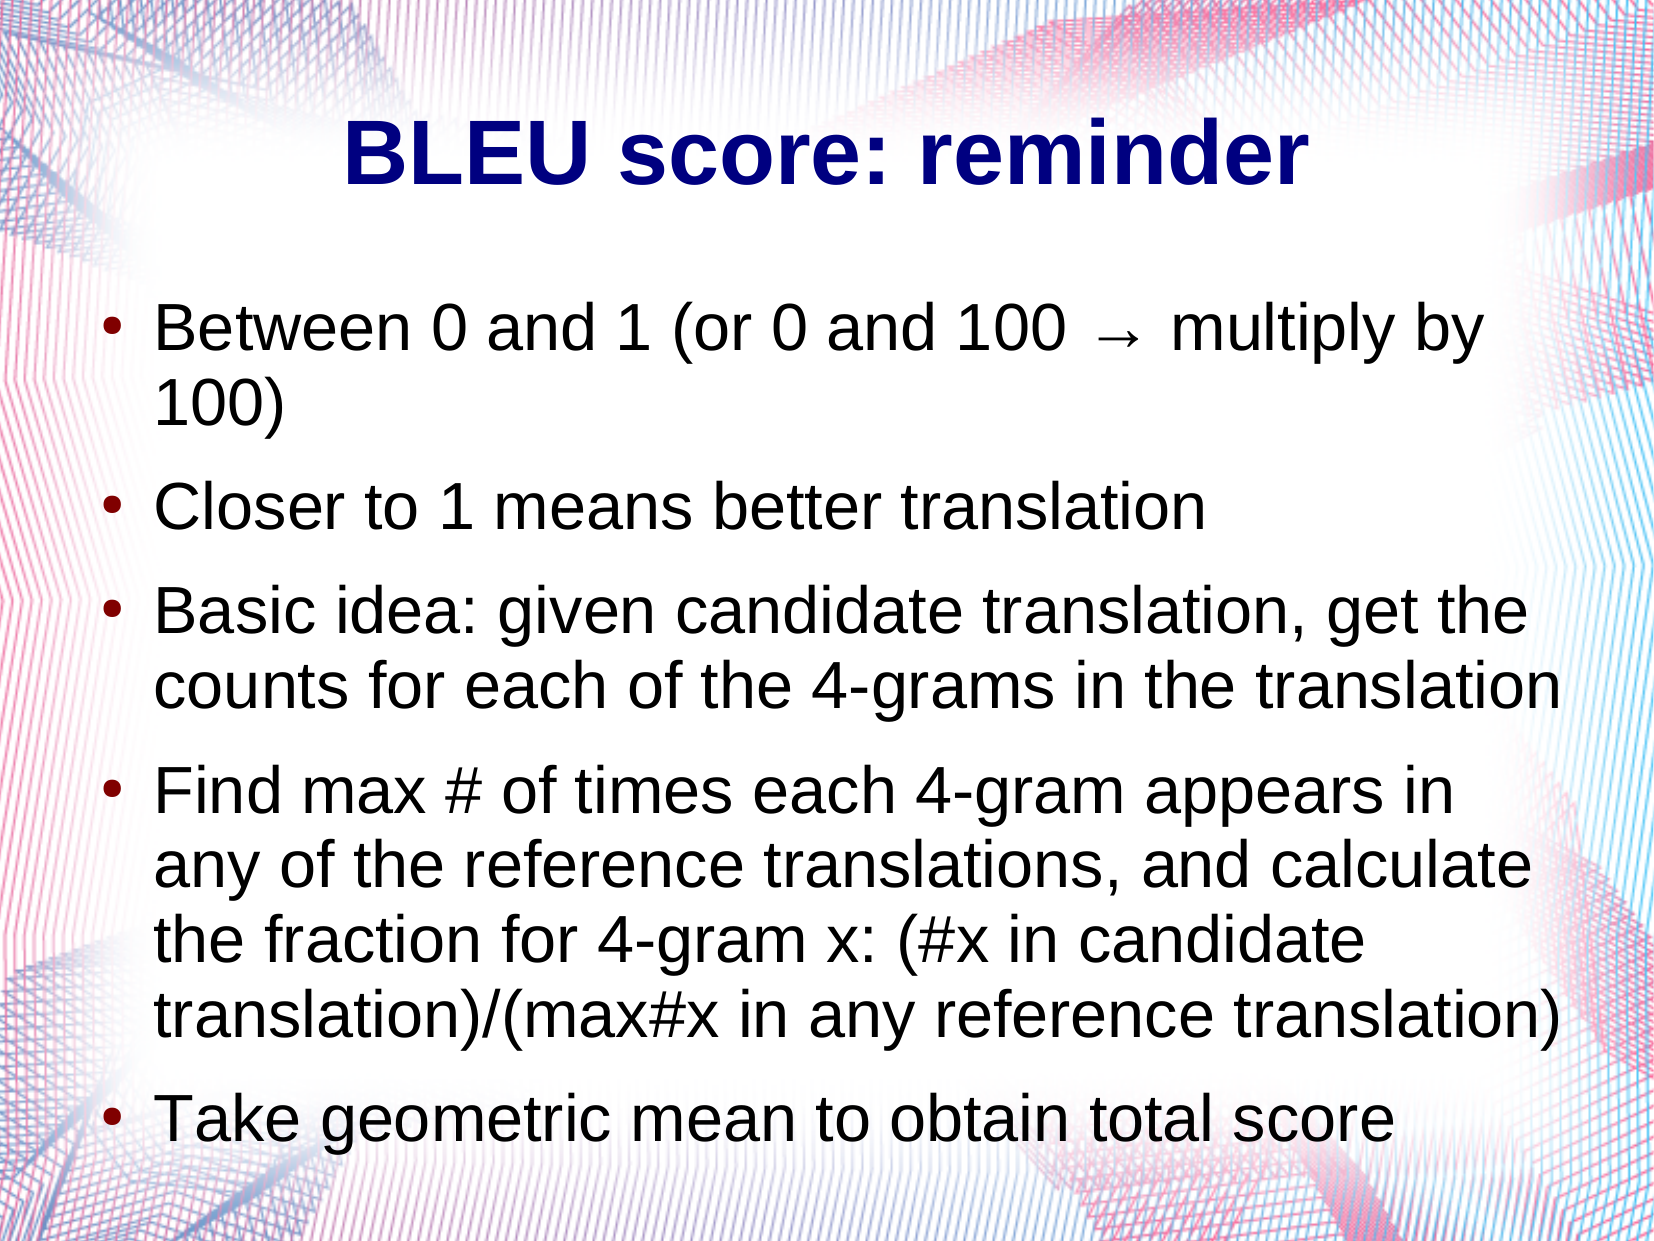

# BLEU score: reminder
Between 0 and 1 (or 0 and 100 → multiply by 100)
Closer to 1 means better translation
Basic idea: given candidate translation, get the counts for each of the 4-grams in the translation
Find max # of times each 4-gram appears in any of the reference translations, and calculate the fraction for 4-gram x: (#x in candidate translation)/(max#x in any reference translation)
Take geometric mean to obtain total score